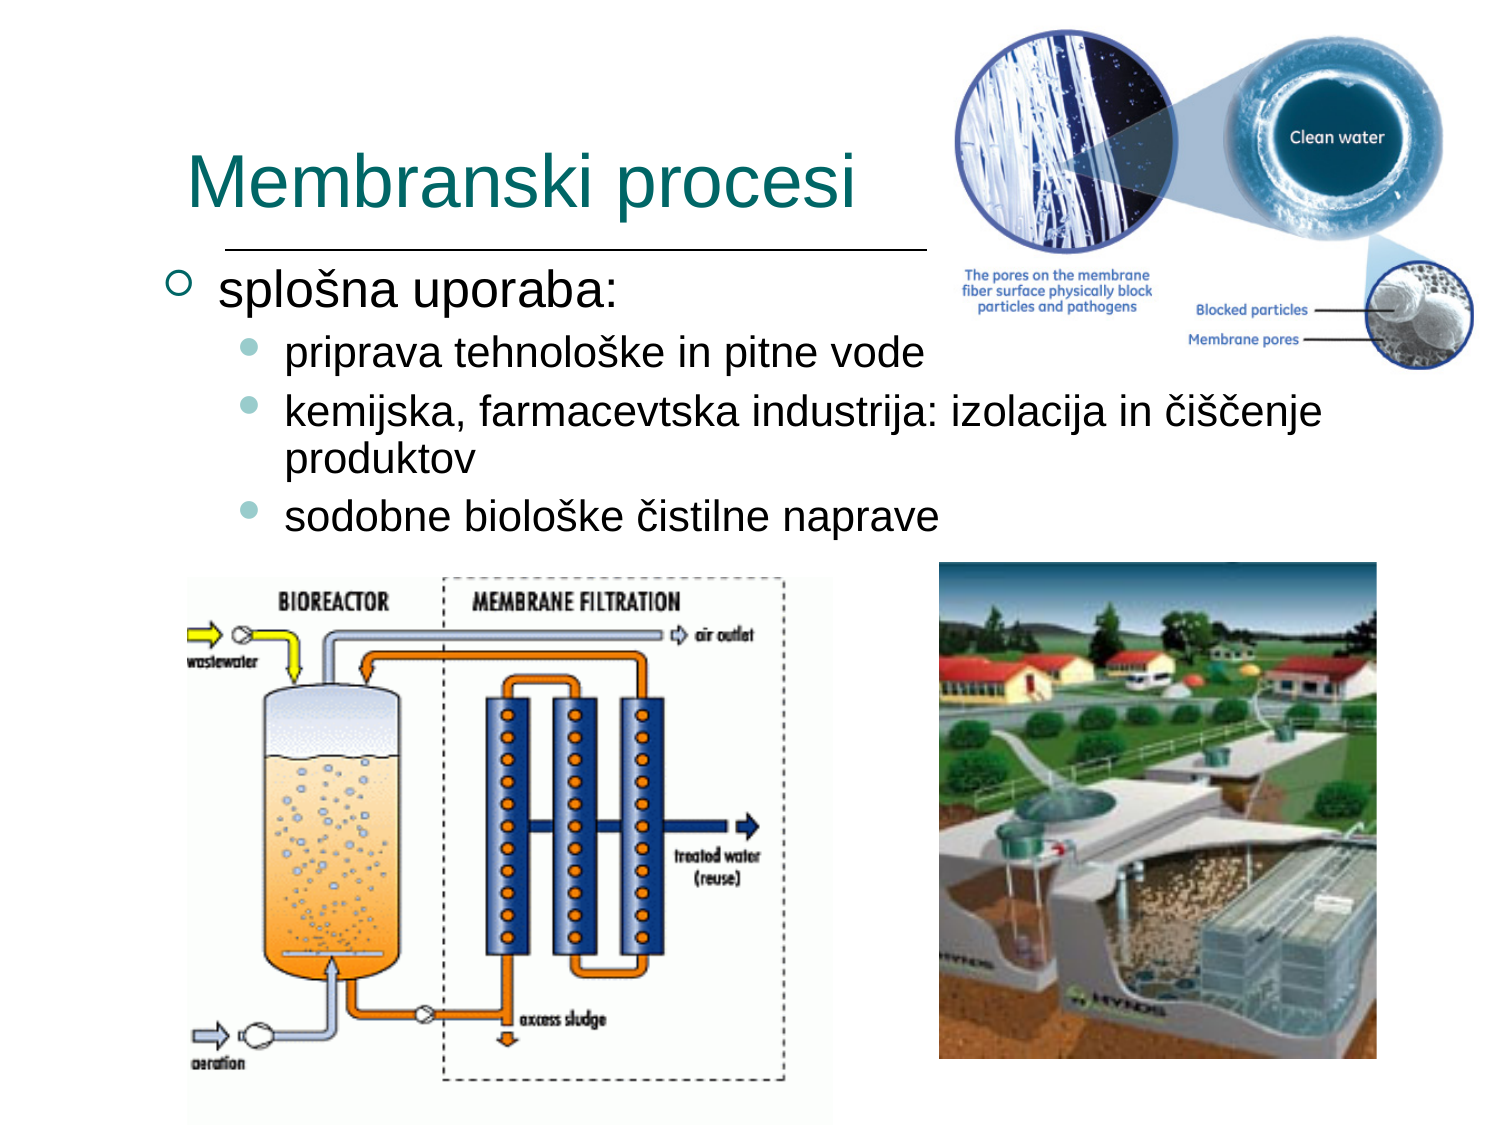

# Membranski procesi
splošna uporaba:
priprava tehnološke in pitne vode
kemijska, farmacevtska industrija: izolacija in čiščenje produktov
sodobne biološke čistilne naprave